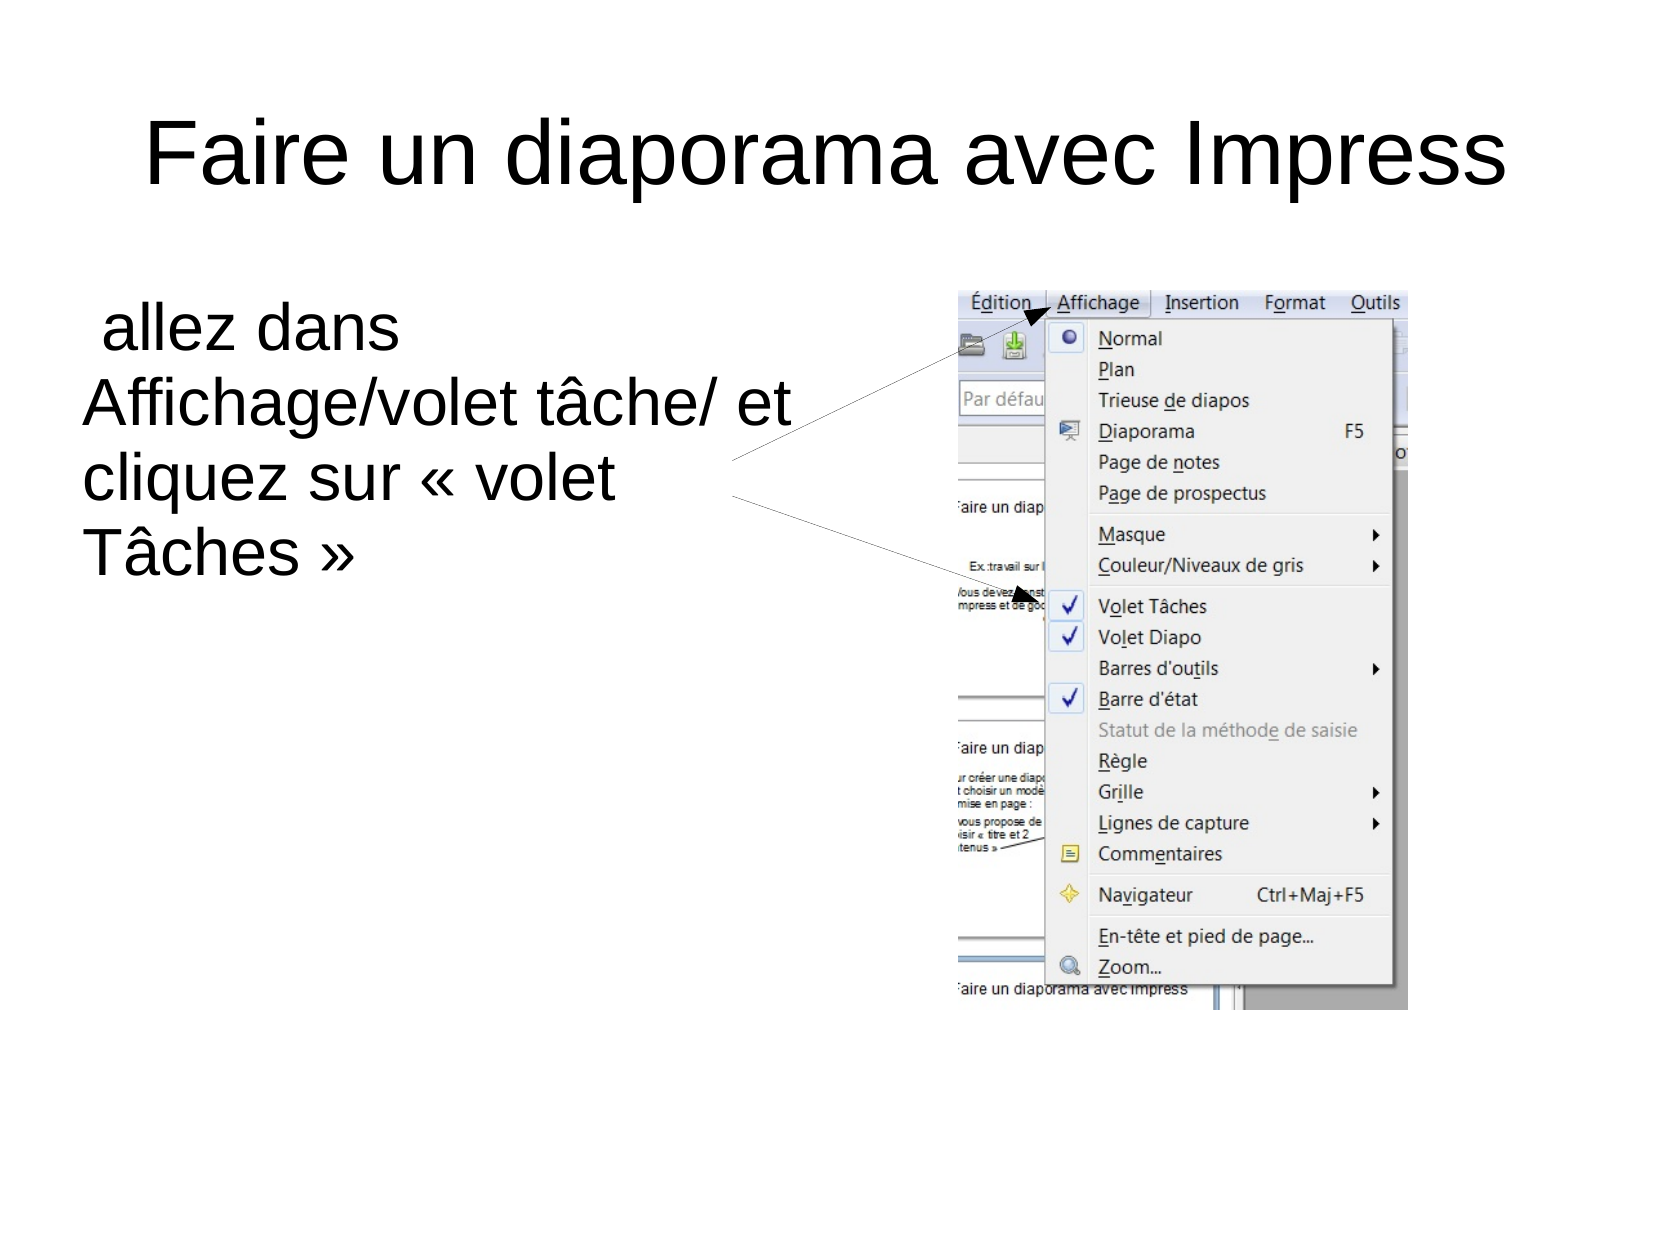

# Faire un diaporama avec Impress
 allez dans Affichage/volet tâche/ et cliquez sur « volet Tâches »